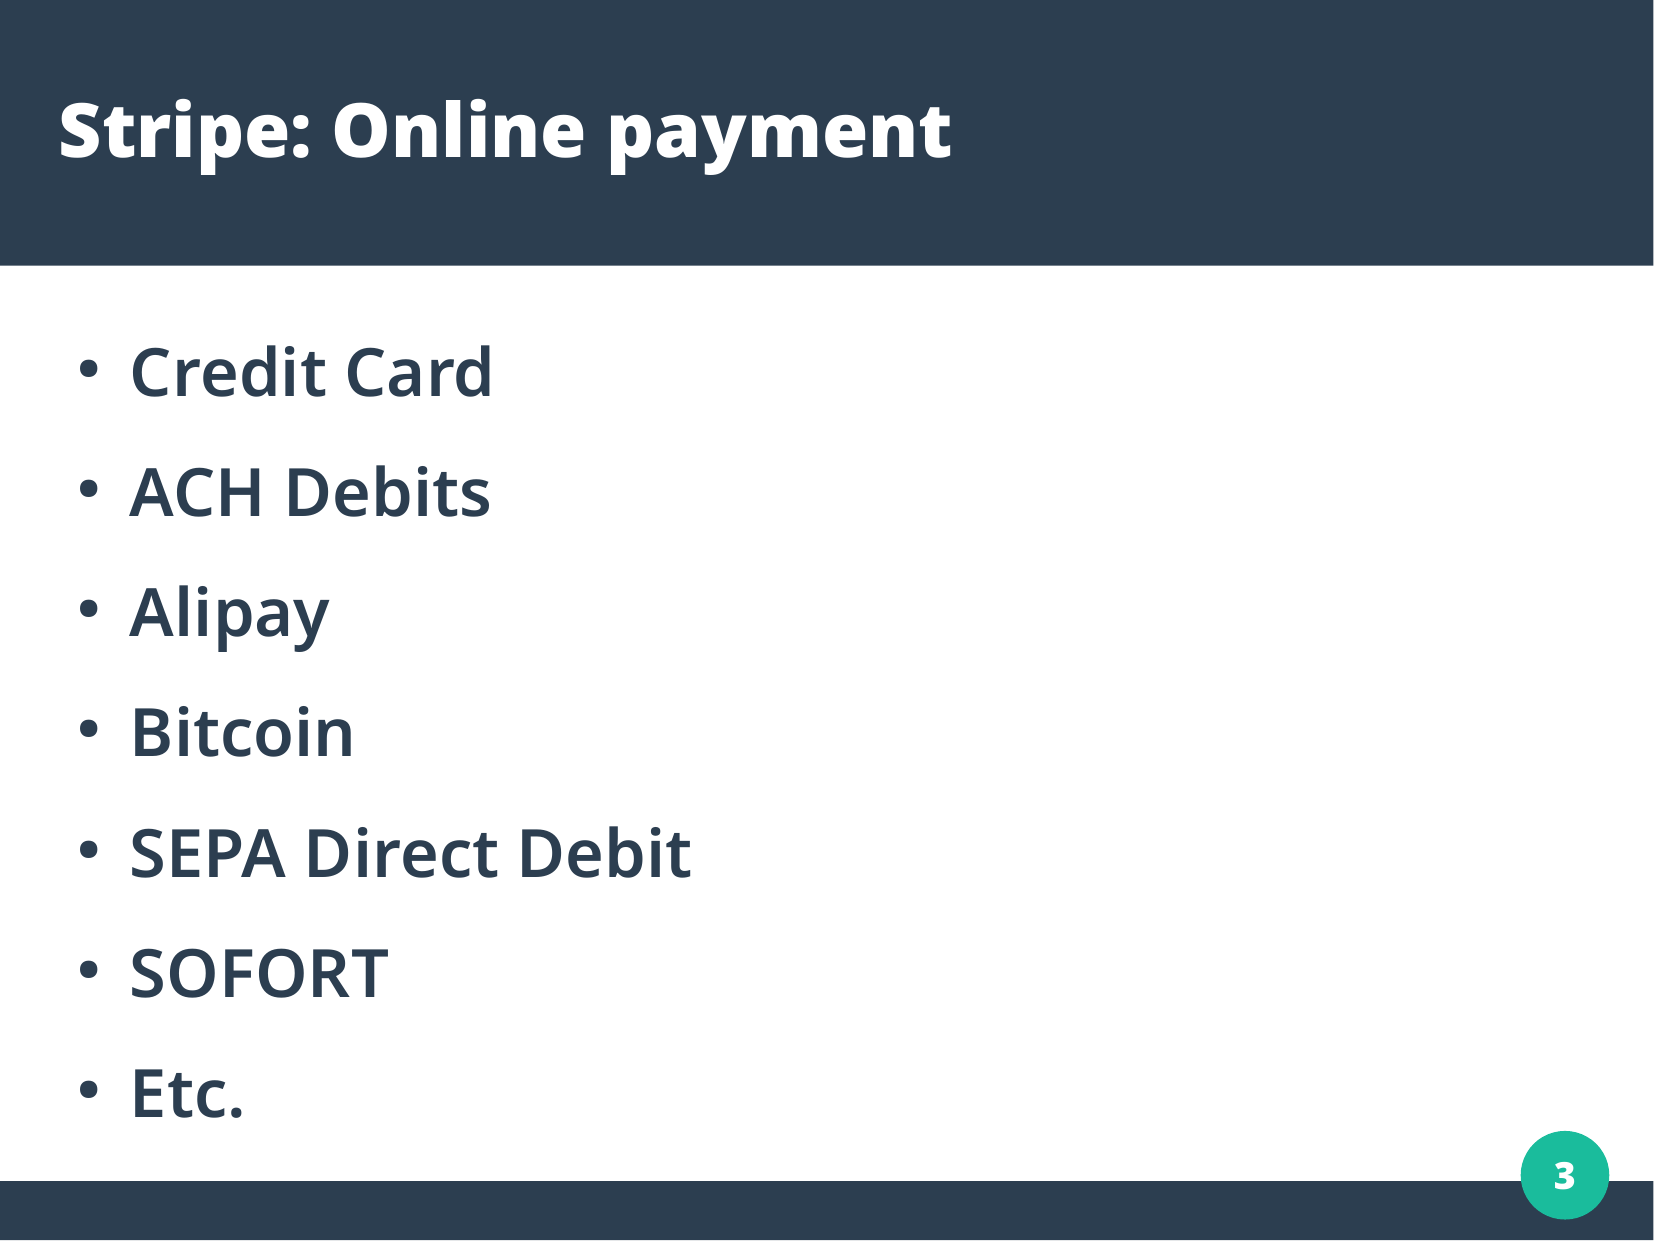

# Stripe: Online payment
Credit Card
ACH Debits
Alipay
Bitcoin
SEPA Direct Debit
SOFORT
Etc.
3